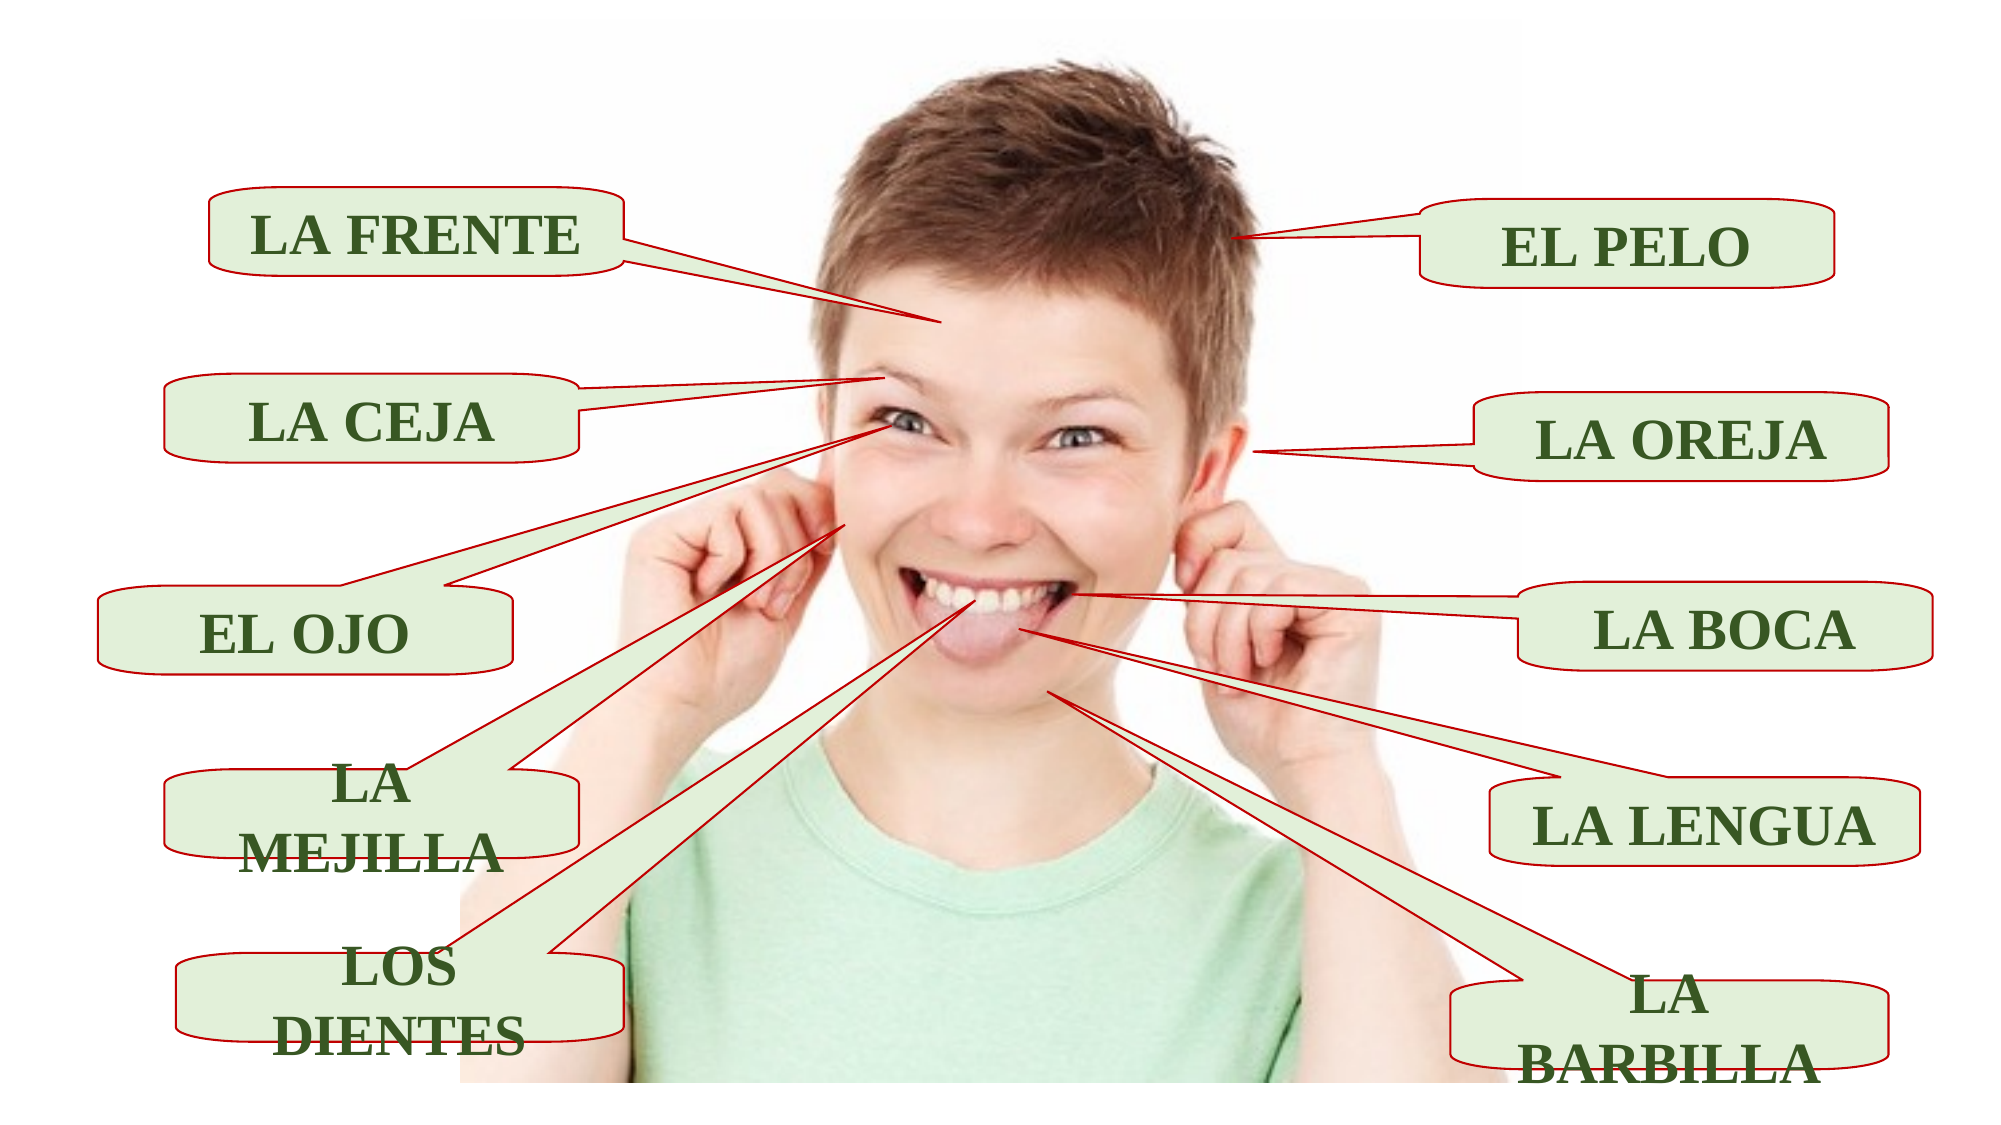

LA FRENTE
EL PELO
LA CEJA
LA OREJA
LA BOCA
EL OJO
LA MEJILLA
LA LENGUA
LOS DIENTES
LA BARBILLA